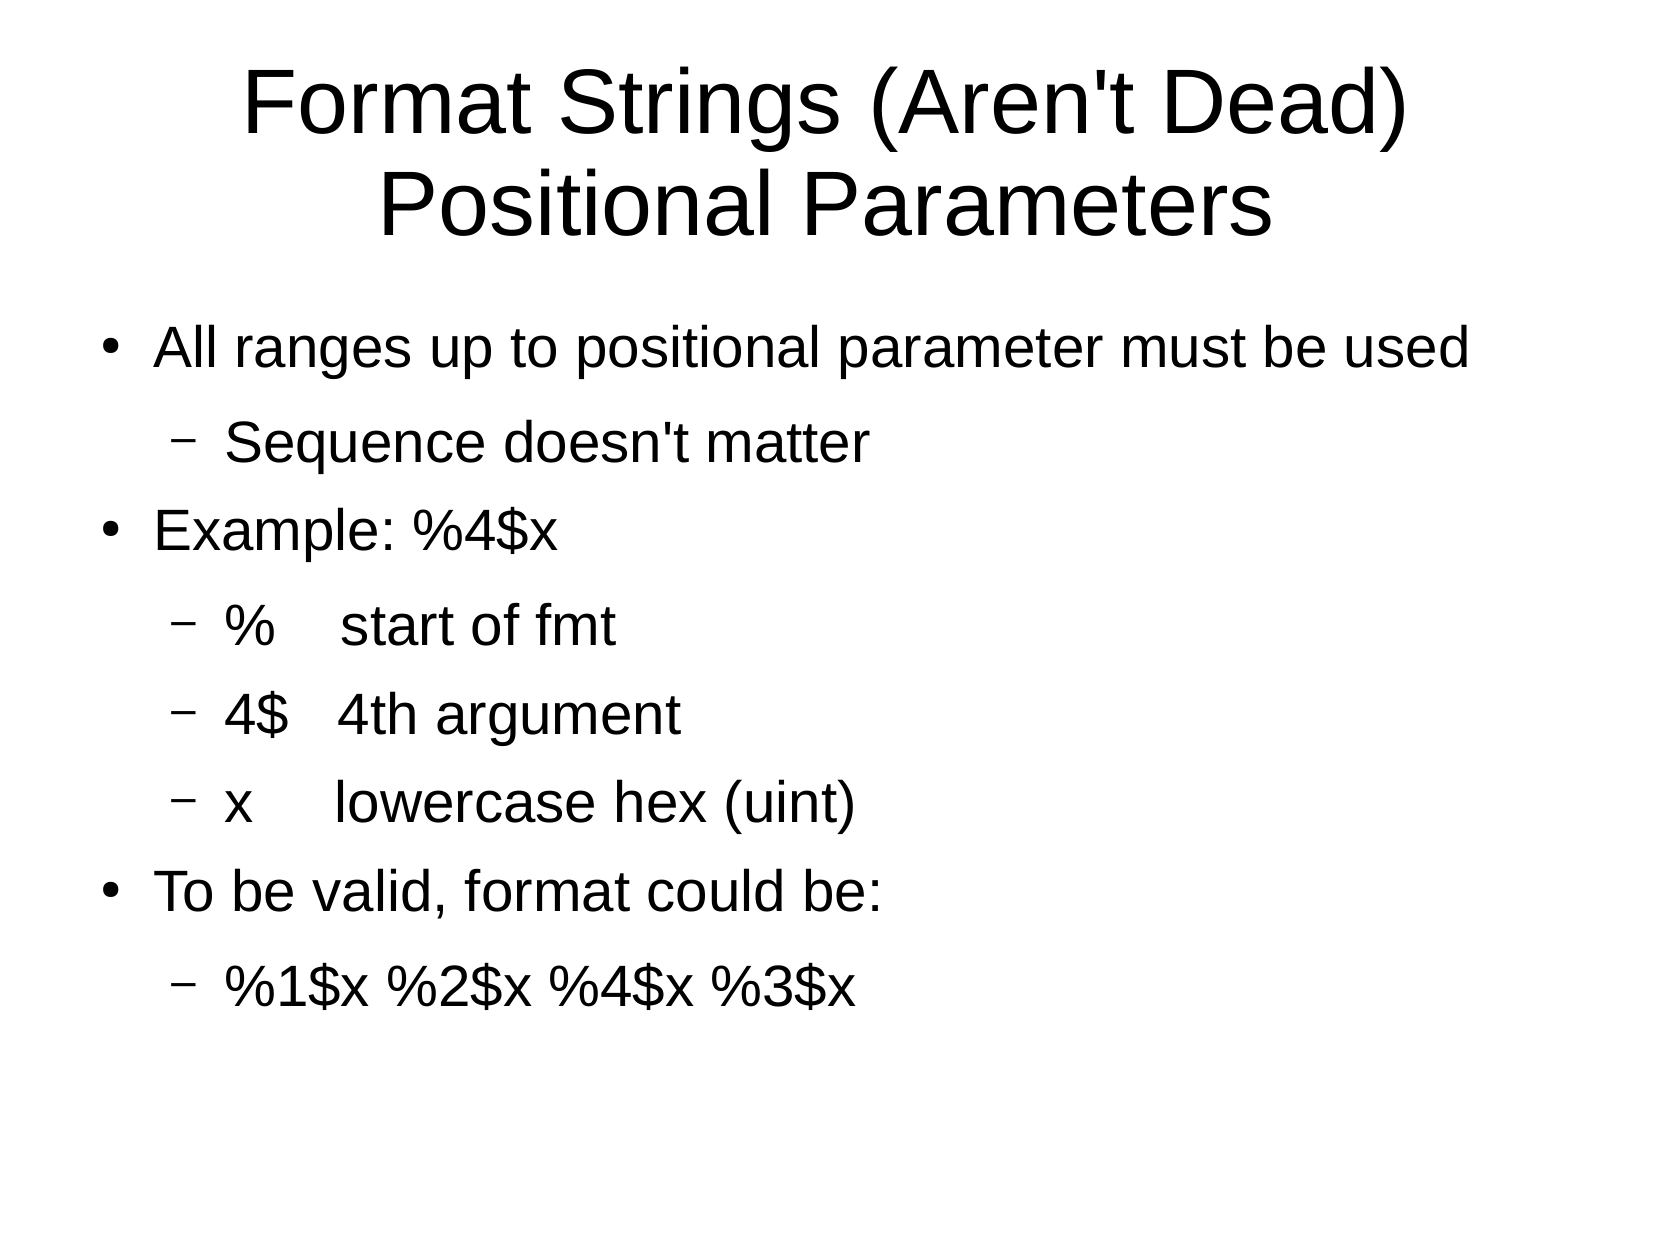

# Format Strings (Aren't Dead) Positional Parameters
All ranges up to positional parameter must be used
Sequence doesn't matter
Example: %4$x
% start of fmt
4$ 4th argument
x lowercase hex (uint)
To be valid, format could be:
%1$x %2$x %4$x %3$x